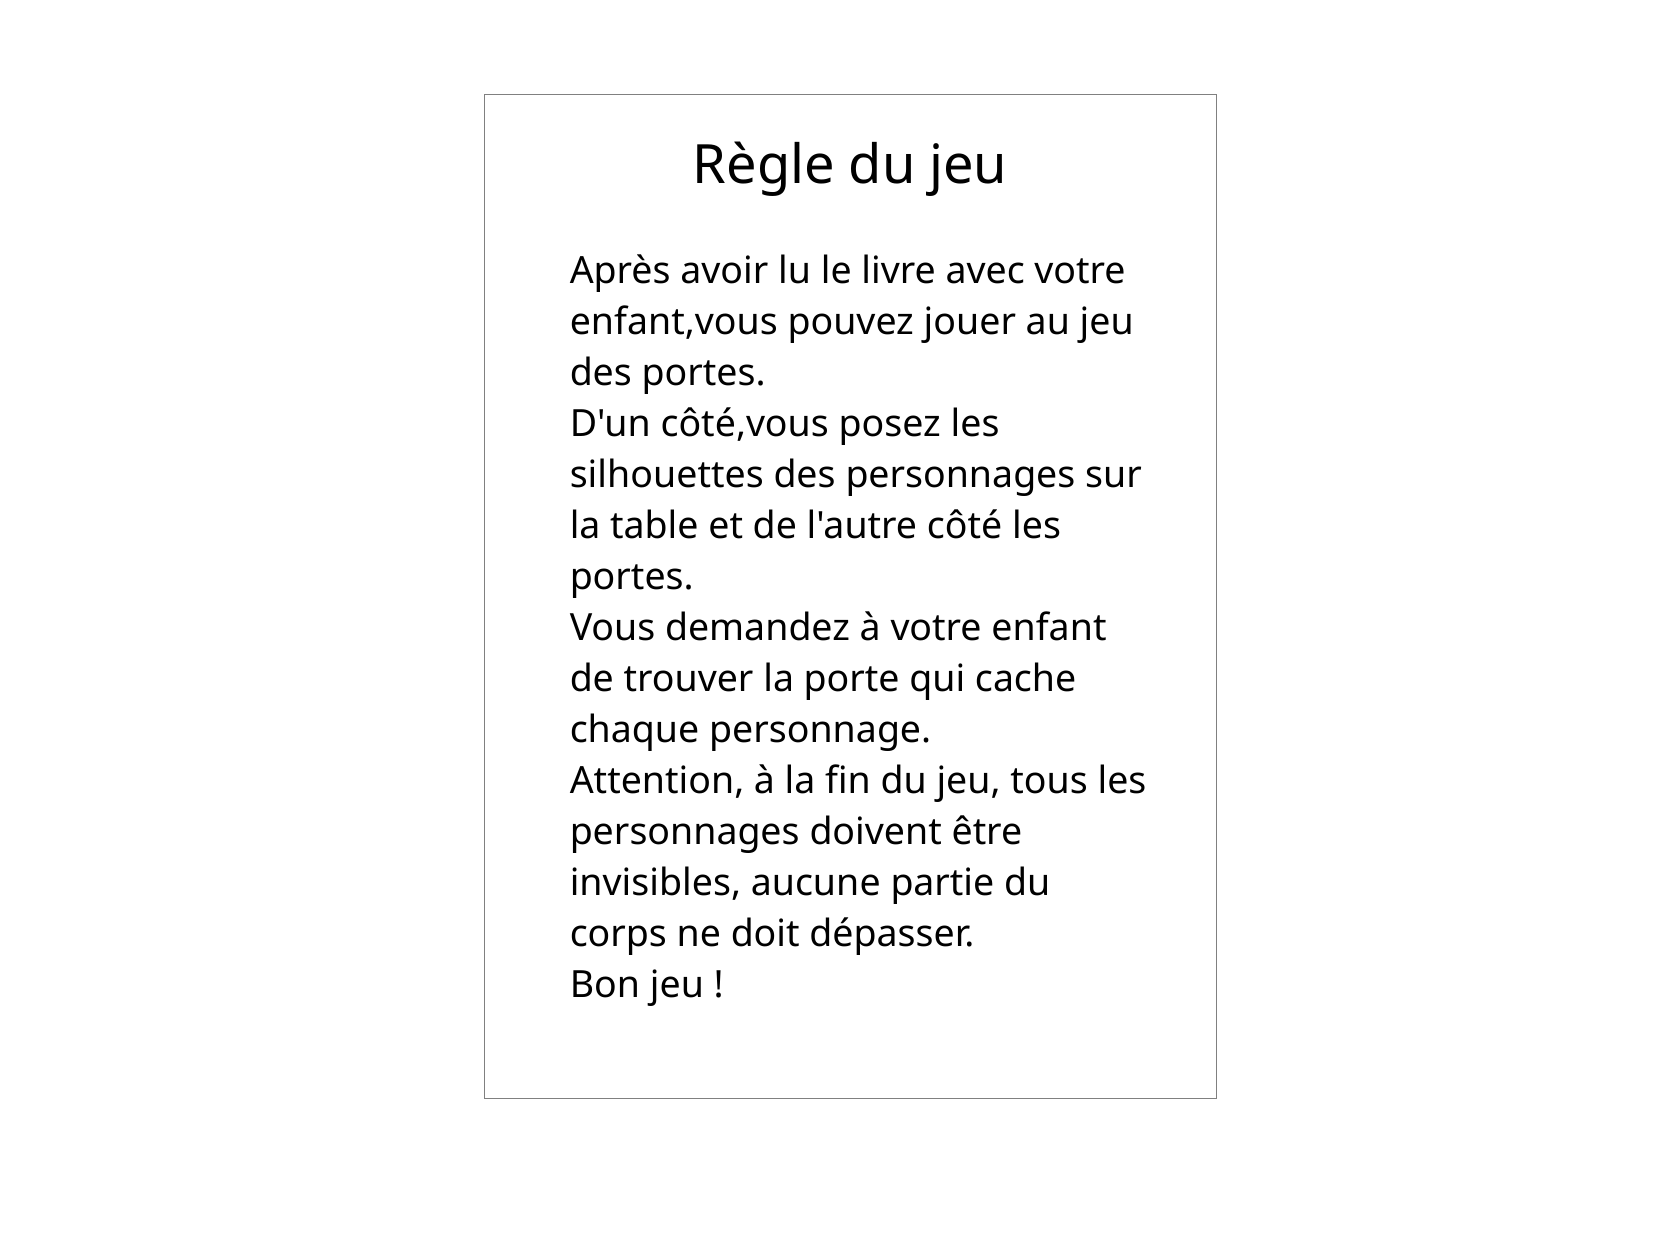

Règle du jeu
Après avoir lu le livre avec votre enfant,vous pouvez jouer au jeu des portes.
D'un côté,vous posez les silhouettes des personnages sur la table et de l'autre côté les portes.
Vous demandez à votre enfant de trouver la porte qui cache chaque personnage.
Attention, à la fin du jeu, tous les personnages doivent être invisibles, aucune partie du corps ne doit dépasser.
Bon jeu !